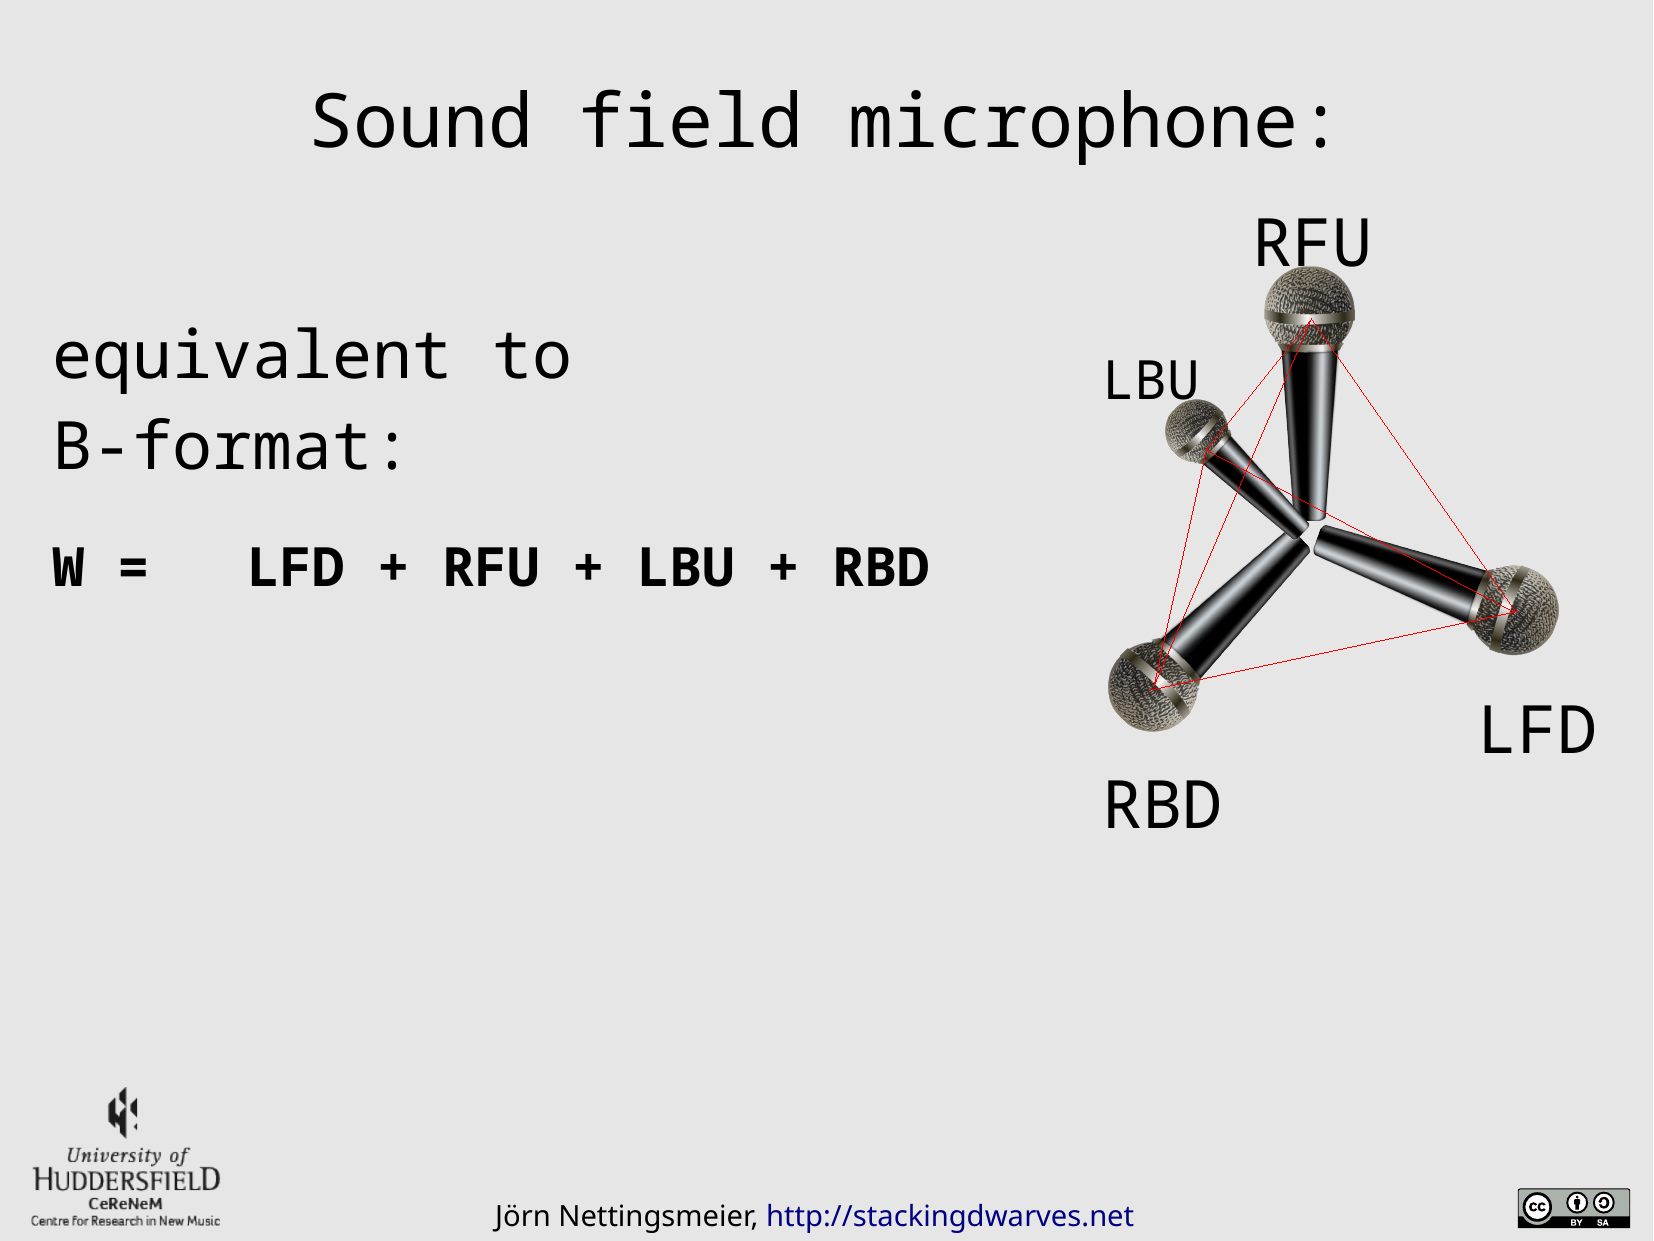

# Sound field microphone:
RFU
equivalent to B-format:
LBU
W = LFD + RFU + LBU + RBD
LFD
RBD